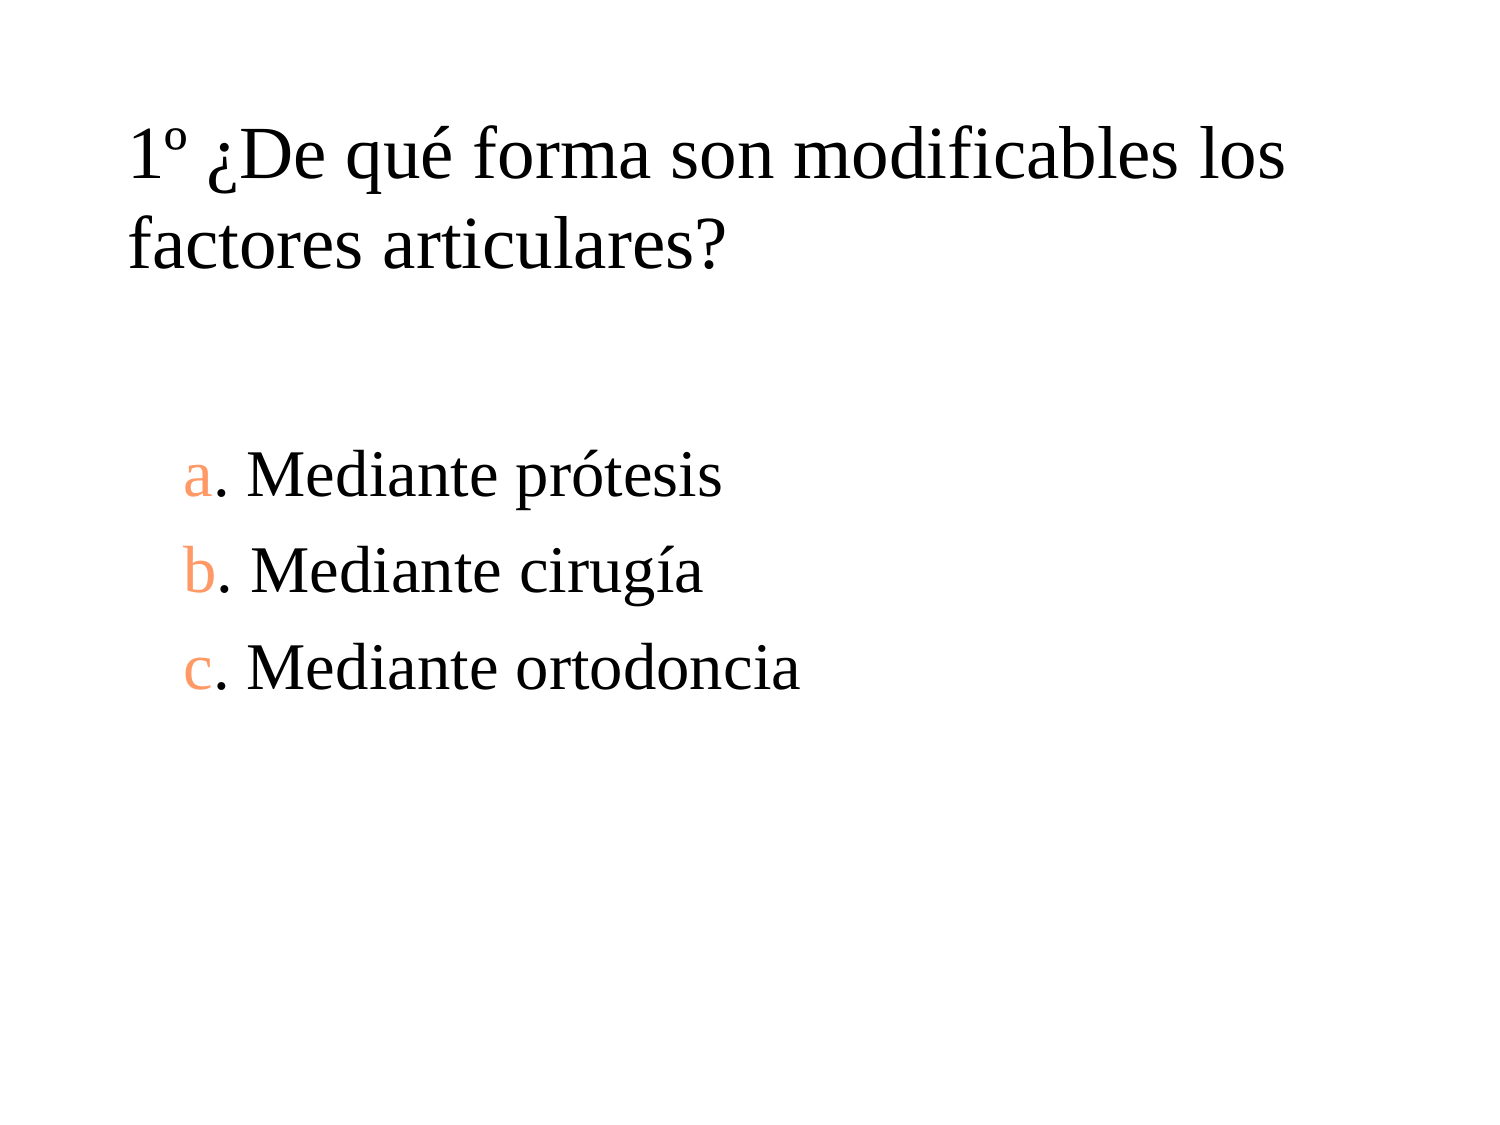

# 1º ¿De qué forma son modificables los factores articulares?
a. Mediante prótesis
b. Mediante cirugía
c. Mediante ortodoncia